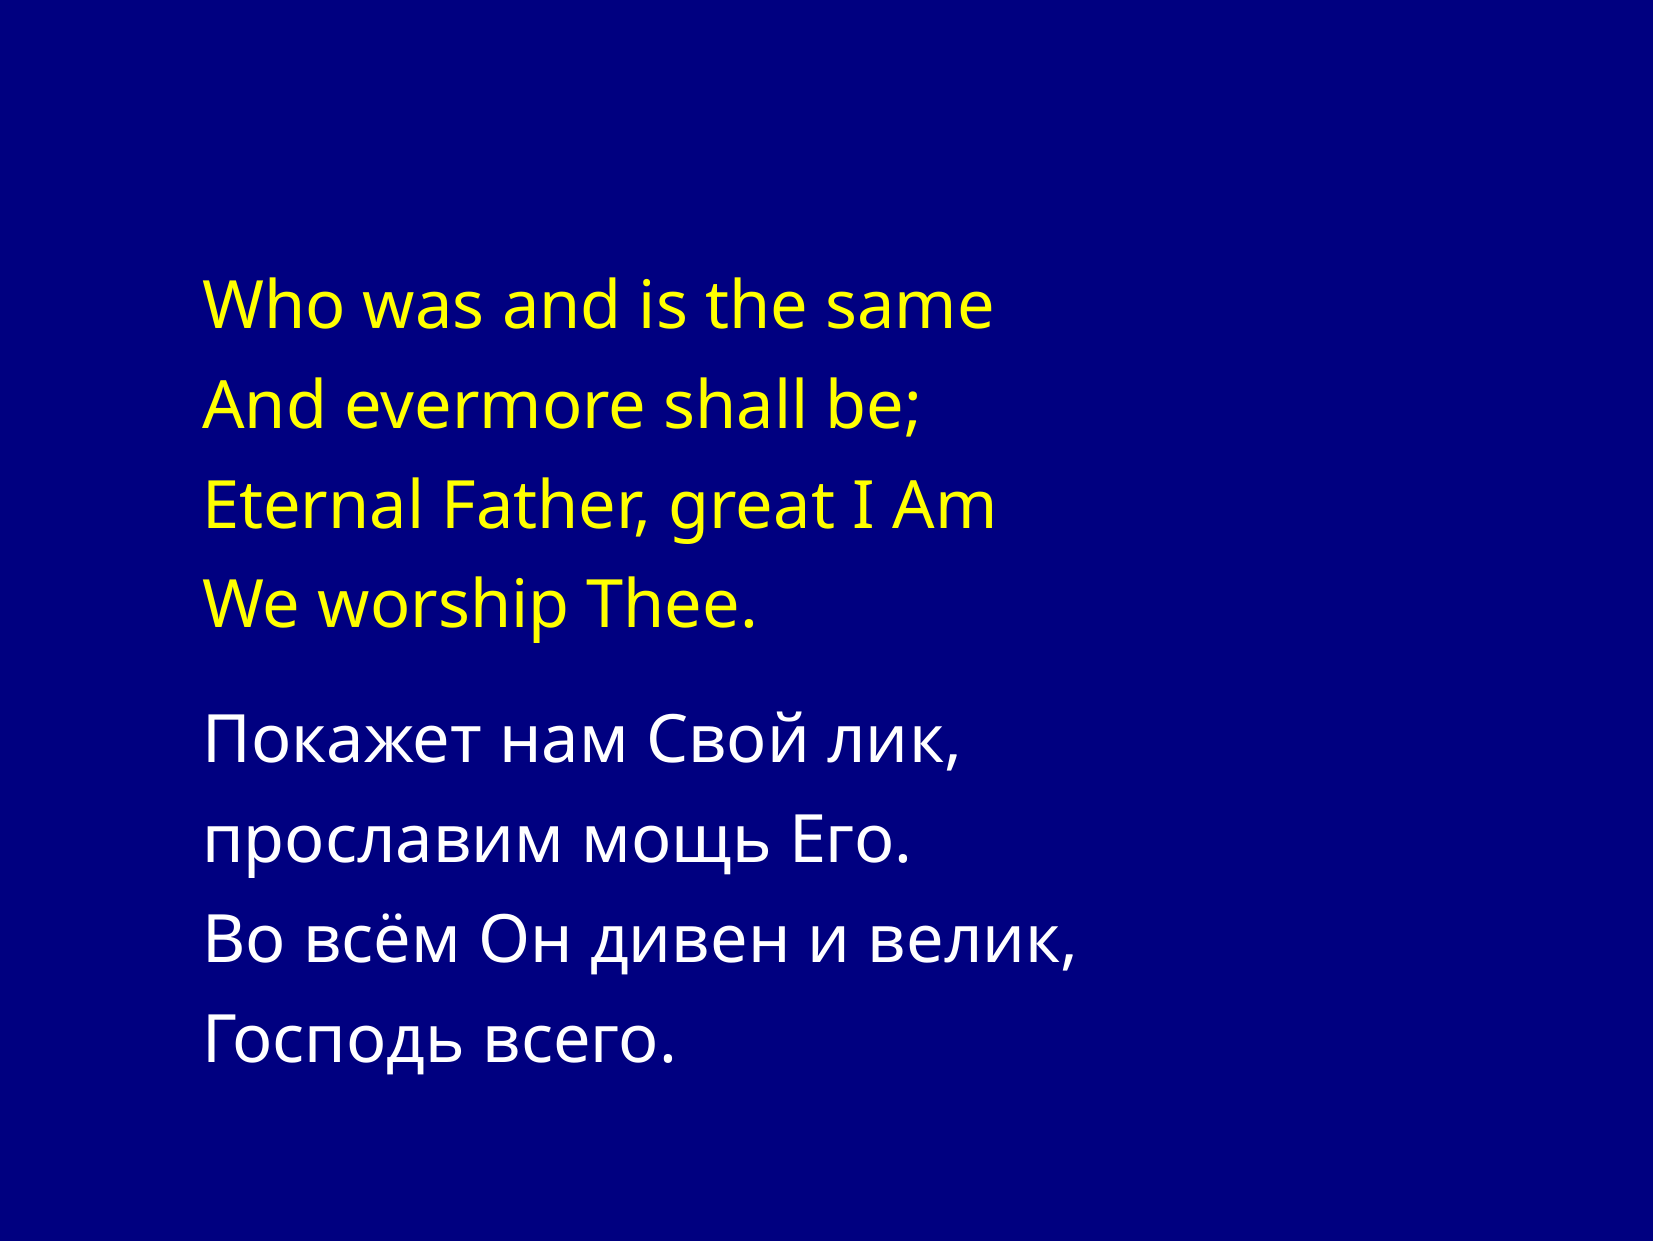

Who was and is the same
	And evermore shall be;
	Eternal Father, great I Am
	We worship Thee.
	Покажет нам Свой лик,
	прославим мощь Его.
	Во всём Он дивен и велик,
	Господь всего.